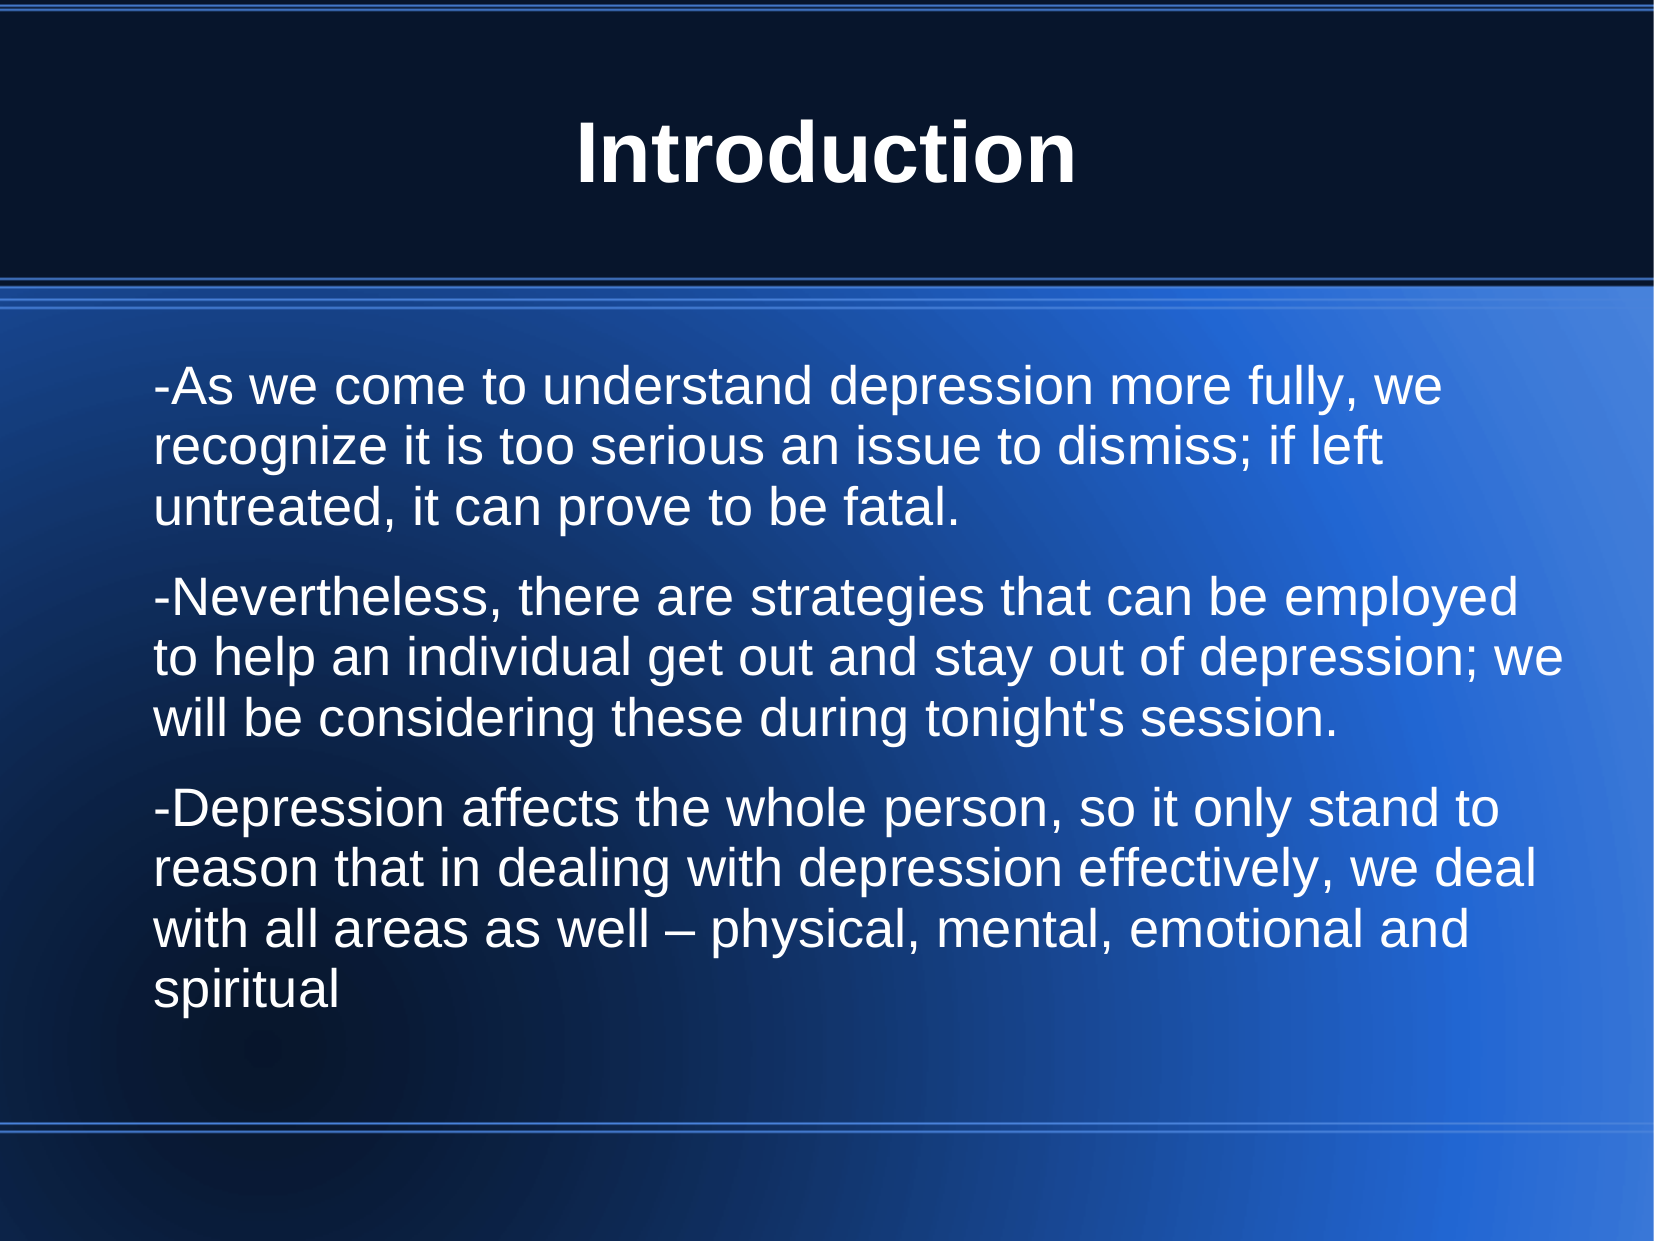

# Introduction
-As we come to understand depression more fully, we recognize it is too serious an issue to dismiss; if left untreated, it can prove to be fatal.
-Nevertheless, there are strategies that can be employed to help an individual get out and stay out of depression; we will be considering these during tonight's session.
-Depression affects the whole person, so it only stand to reason that in dealing with depression effectively, we deal with all areas as well – physical, mental, emotional and spiritual